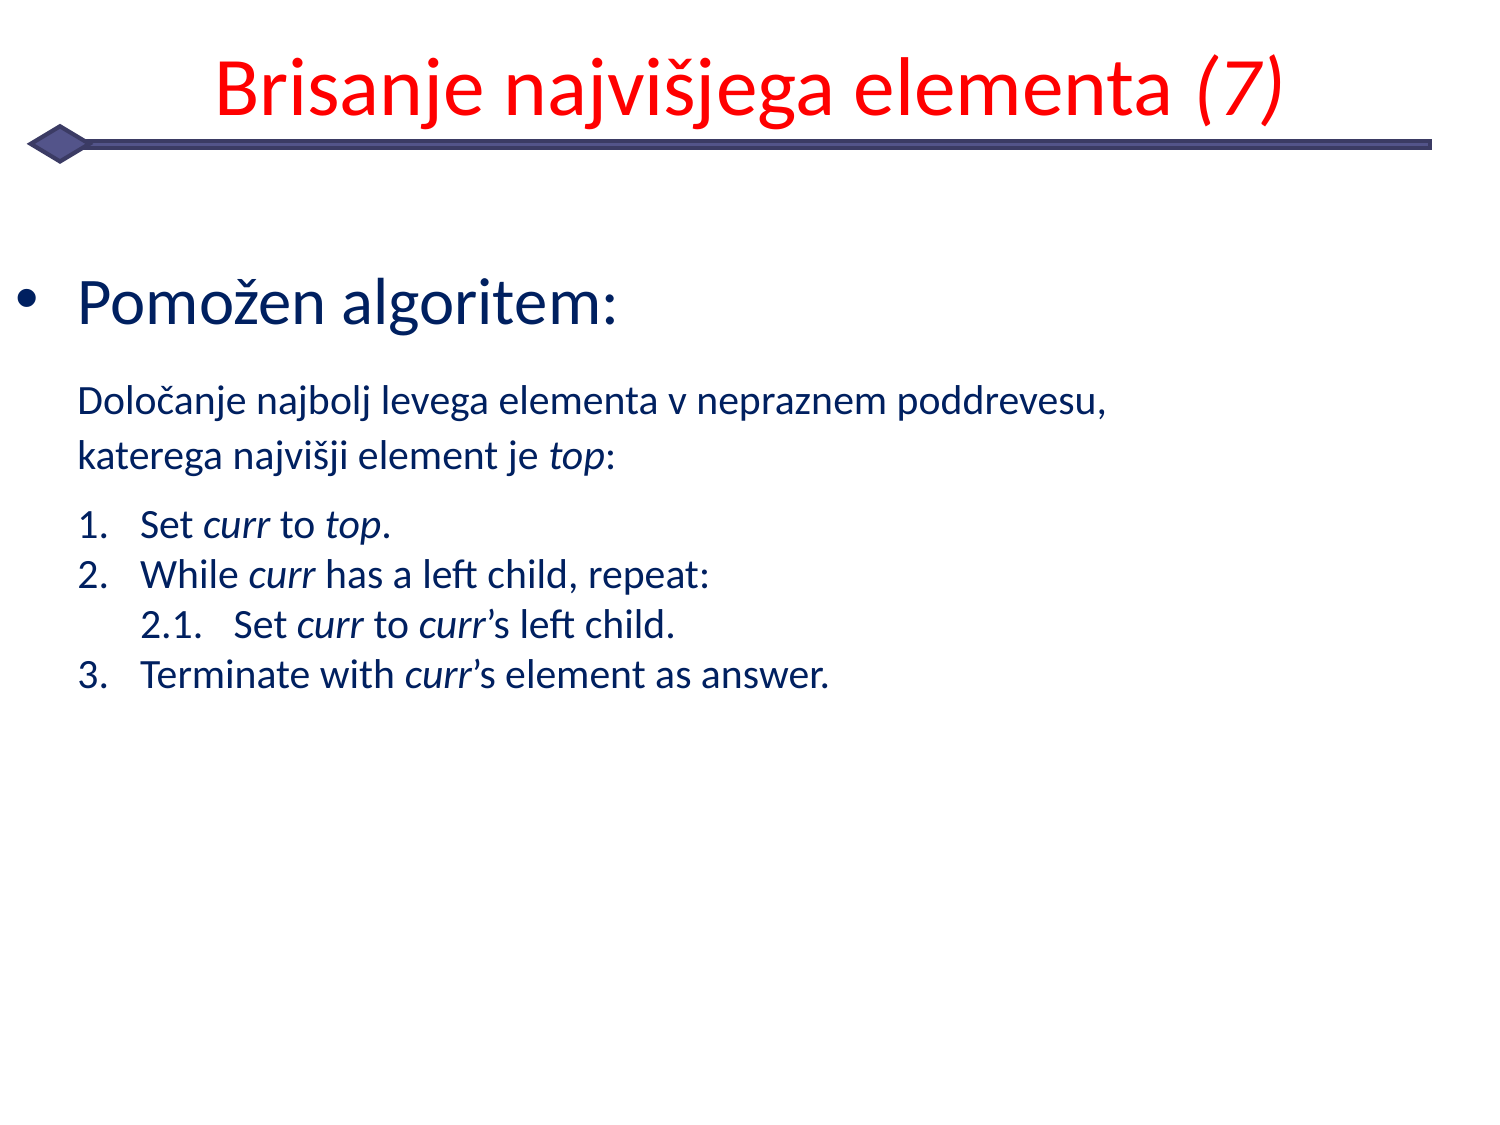

# Brisanje najvišjega elementa (7)
Pomožen algoritem:
	Določanje najbolj levega elementa v nepraznem poddrevesu, katerega najvišji element je top:
	1.	Set curr to top.
2.	While curr has a left child, repeat:
	2.1.	Set curr to curr’s left child.
3.	Terminate with curr’s element as answer.